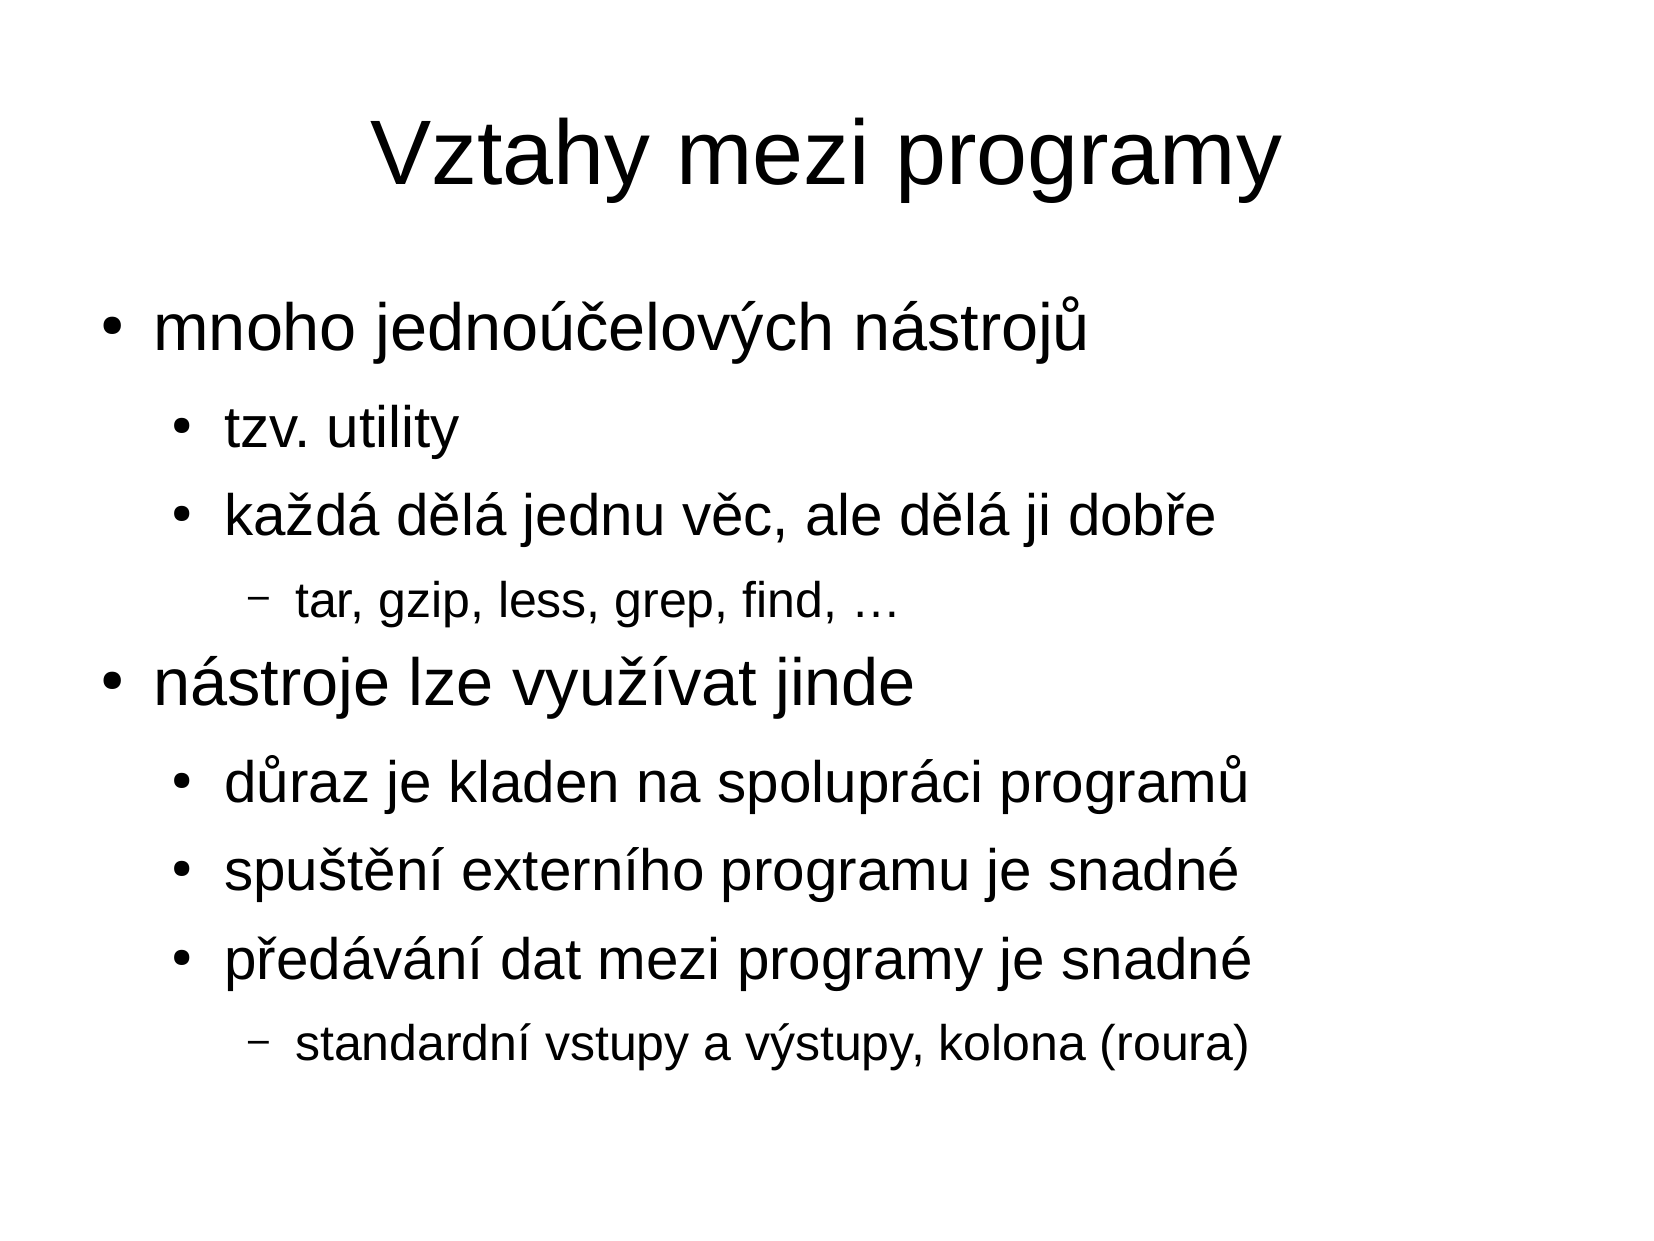

# Vztahy mezi programy
mnoho jednoúčelových nástrojů
tzv. utility
každá dělá jednu věc, ale dělá ji dobře
tar, gzip, less, grep, find, …
nástroje lze využívat jinde
důraz je kladen na spolupráci programů
spuštění externího programu je snadné
předávání dat mezi programy je snadné
standardní vstupy a výstupy, kolona (roura)